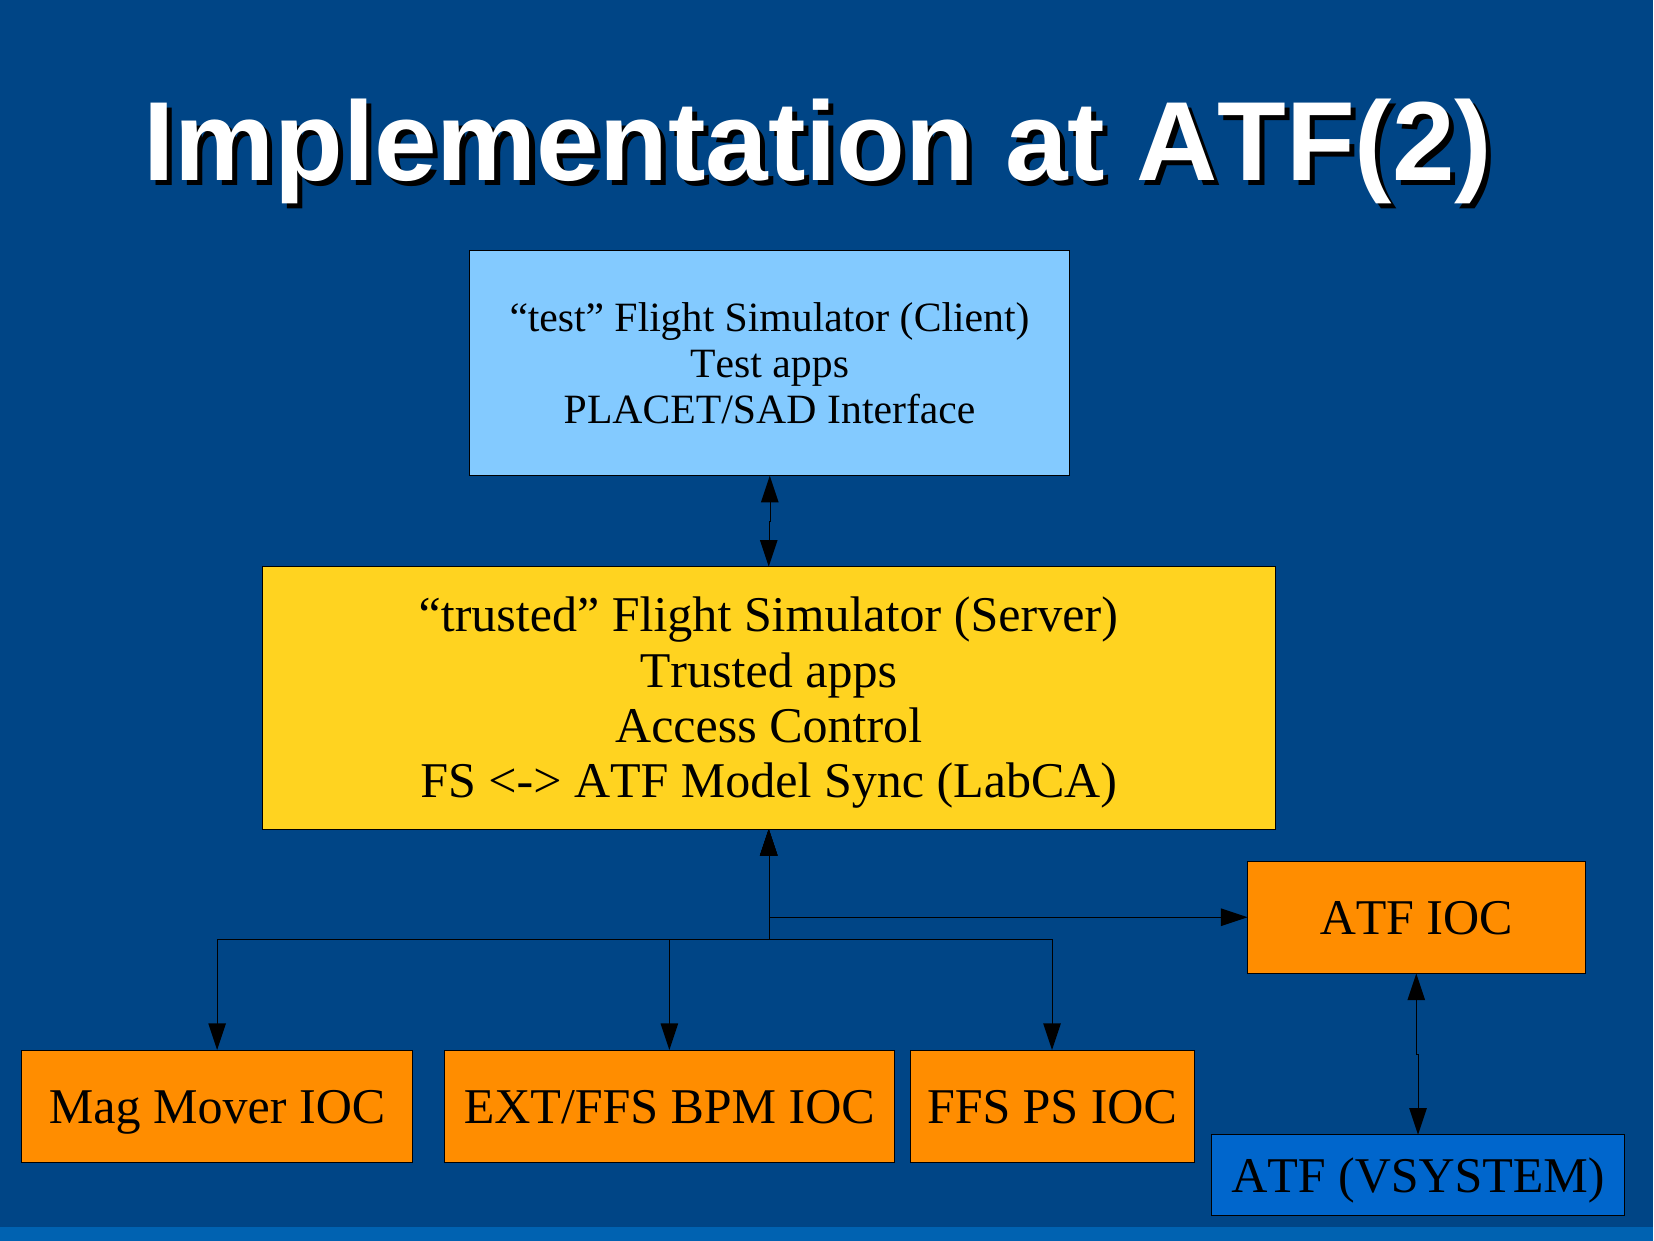

# Implementation at ATF(2)
“test” Flight Simulator (Client)
Test apps
PLACET/SAD Interface
“trusted” Flight Simulator (Server)
Trusted apps
Access Control
FS <-> ATF Model Sync (LabCA)
ATF IOC
Mag Mover IOC
EXT/FFS BPM IOC
FFS PS IOC
ATF (VSYSTEM)